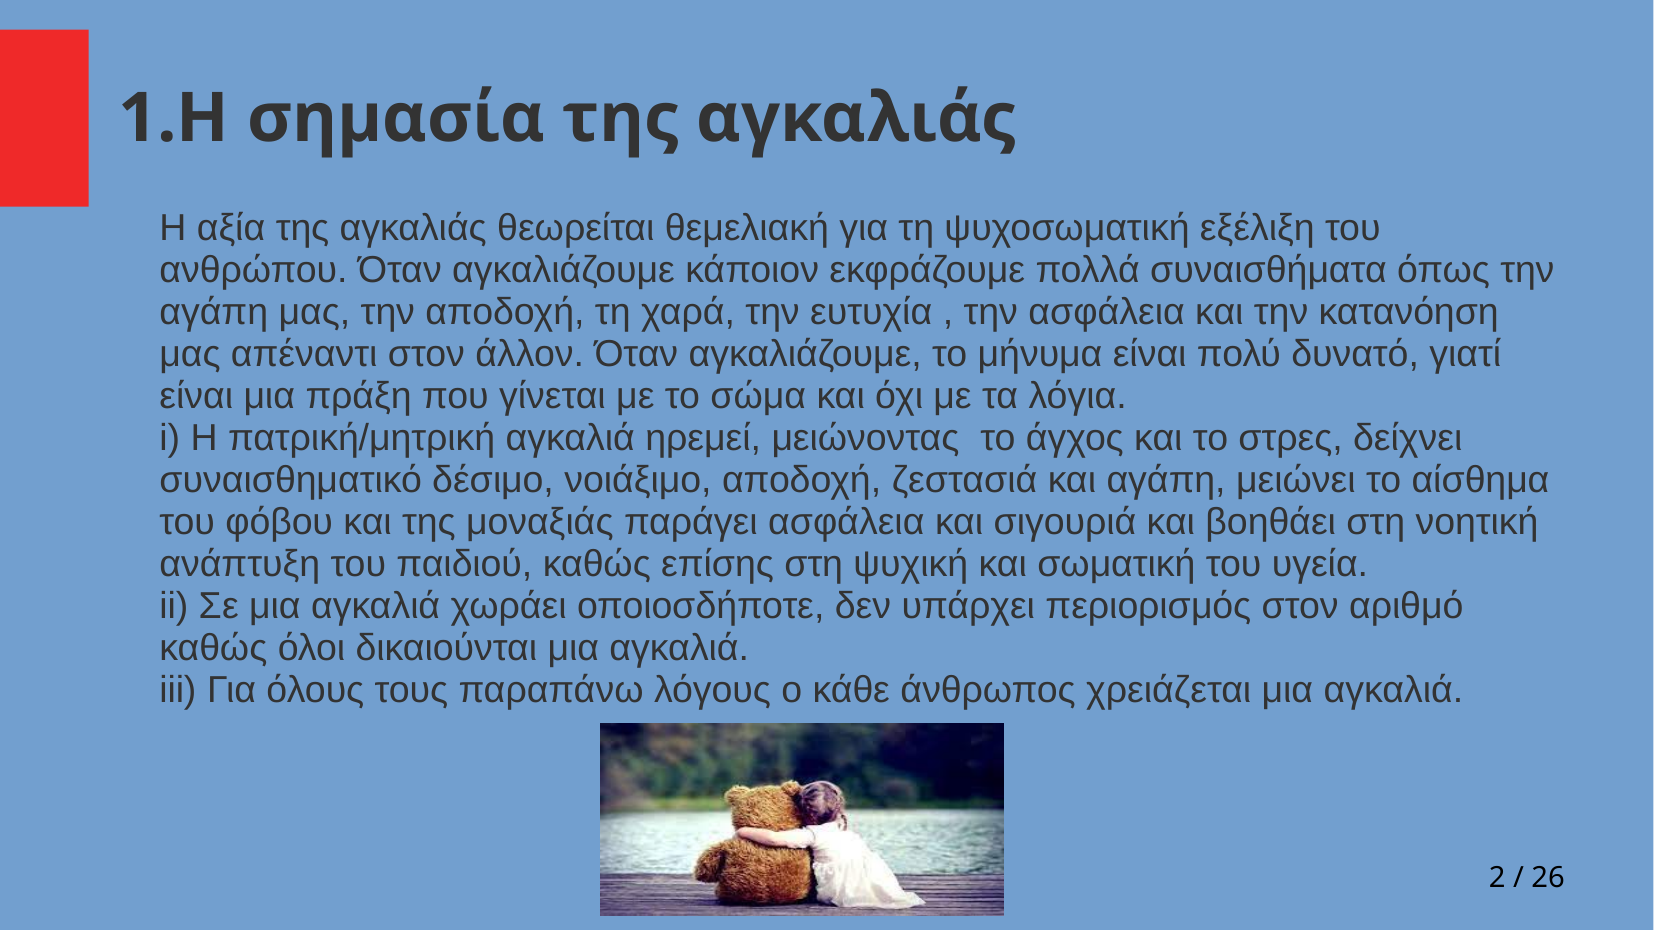

# 1.Η σημασία της αγκαλιάς
Η αξία της αγκαλιάς θεωρείται θεμελιακή για τη ψυχοσωματική εξέλιξη του ανθρώπου. Όταν αγκαλιάζουμε κάποιον εκφράζουμε πολλά συναισθήματα όπως την αγάπη μας, την αποδοχή, τη χαρά, την ευτυχία , την ασφάλεια και την κατανόηση μας απέναντι στον άλλον. Όταν αγκαλιάζουμε, το μήνυμα είναι πολύ δυνατό, γιατί είναι μια πράξη που γίνεται με το σώμα και όχι με τα λόγια.
i) Η πατρική/μητρική αγκαλιά ηρεμεί, μειώνοντας το άγχος και το στρες, δείχνει συναισθηματικό δέσιμο, νοιάξιμο, αποδοχή, ζεστασιά και αγάπη, μειώνει το αίσθημα του φόβου και της μοναξιάς παράγει ασφάλεια και σιγουριά και βοηθάει στη νοητική ανάπτυξη του παιδιού, καθώς επίσης στη ψυχική και σωματική του υγεία.
ii) Σε μια αγκαλιά χωράει οποιοσδήποτε, δεν υπάρχει περιορισμός στον αριθμό καθώς όλοι δικαιούνται μια αγκαλιά.
iii) Για όλους τους παραπάνω λόγους ο κάθε άνθρωπος χρειάζεται μια αγκαλιά.
2